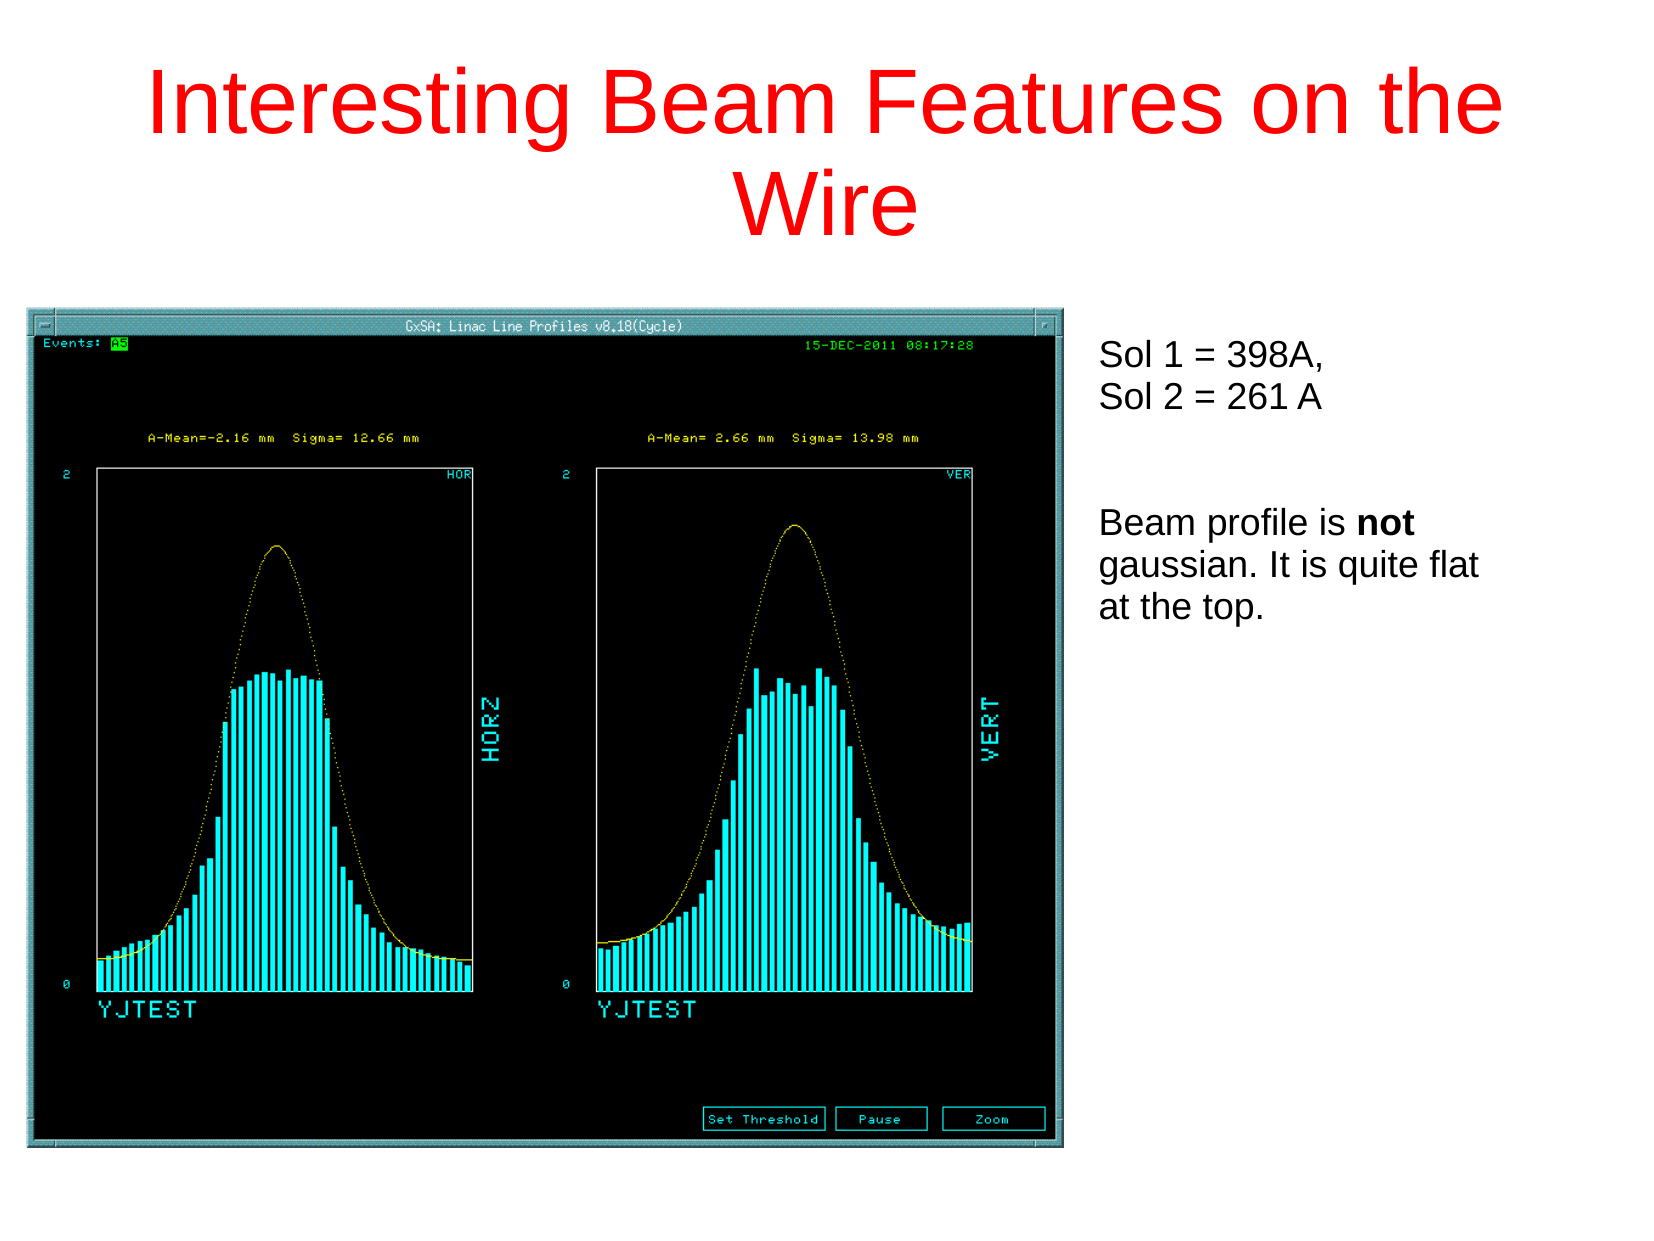

# Interesting Beam Features on the Wire
Sol 1 = 398A,
Sol 2 = 261 A
Beam profile is not gaussian. It is quite flat at the top.